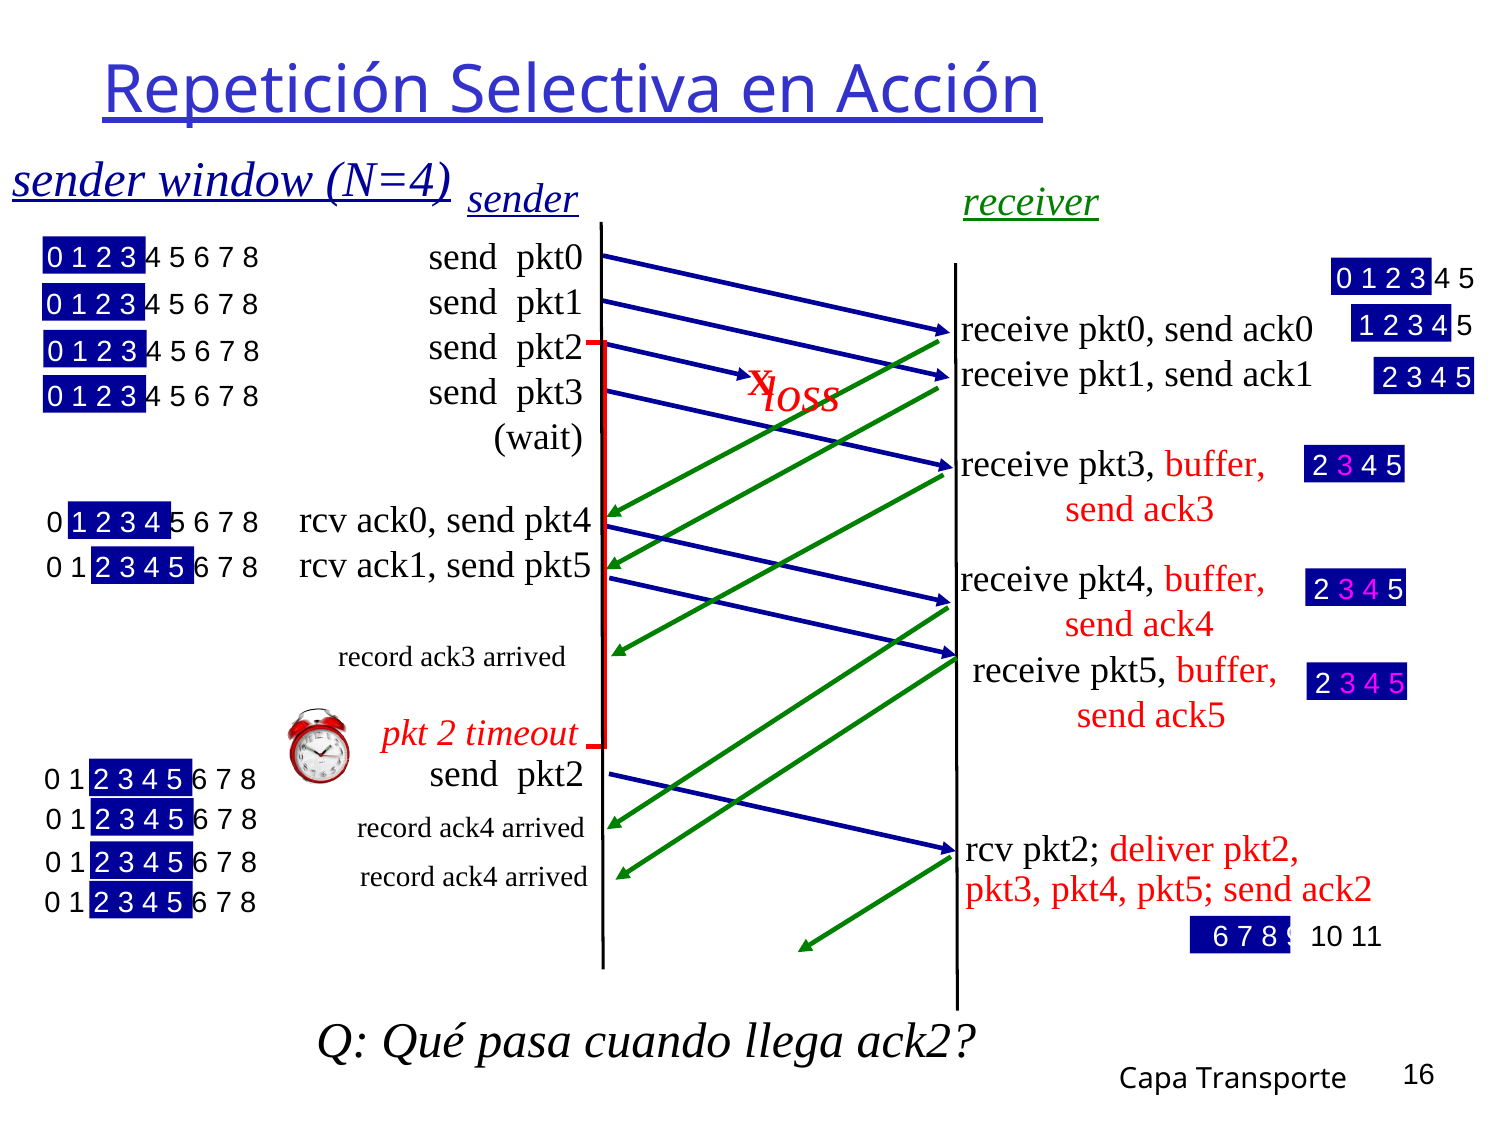

# Repetición Selectiva en Acción
sender window (N=4)
sender
receiver
send pkt0
send pkt1
send pkt2
send pkt3
(wait)
0 1 2 3 4 5 6 7 8
0 1 2 3 4 5
0 1 2 3 4 5 6 7 8
receive pkt0, send ack0
receive pkt1, send ack1
receive pkt3, buffer,
 send ack3
0 1 2 3 4 5
0 1 2 3 4 5 6 7 8
X
0 1 2 3 4 5
loss
0 1 2 3 4 5 6 7 8
0 1 2 3 4 5
rcv ack0, send pkt4
rcv ack1, send pkt5
0 1 2 3 4 5 6 7 8
0 1 2 3 4 5 6 7 8
receive pkt4, buffer,
 send ack4
0 1 2 3 4 5
record ack3 arrived
receive pkt5, buffer,
 send ack5
0 1 2 3 4 5
pkt 2 timeout
send pkt2
0 1 2 3 4 5 6 7 8
0 1 2 3 4 5 6 7 8
record ack4 arrived
rcv pkt2; deliver pkt2,
pkt3, pkt4, pkt5; send ack2
0 1 2 3 4 5 6 7 8
record ack4 arrived
0 1 2 3 4 5 6 7 8
6 7 8 9 10 11
Q: Qué pasa cuando llega ack2?
16